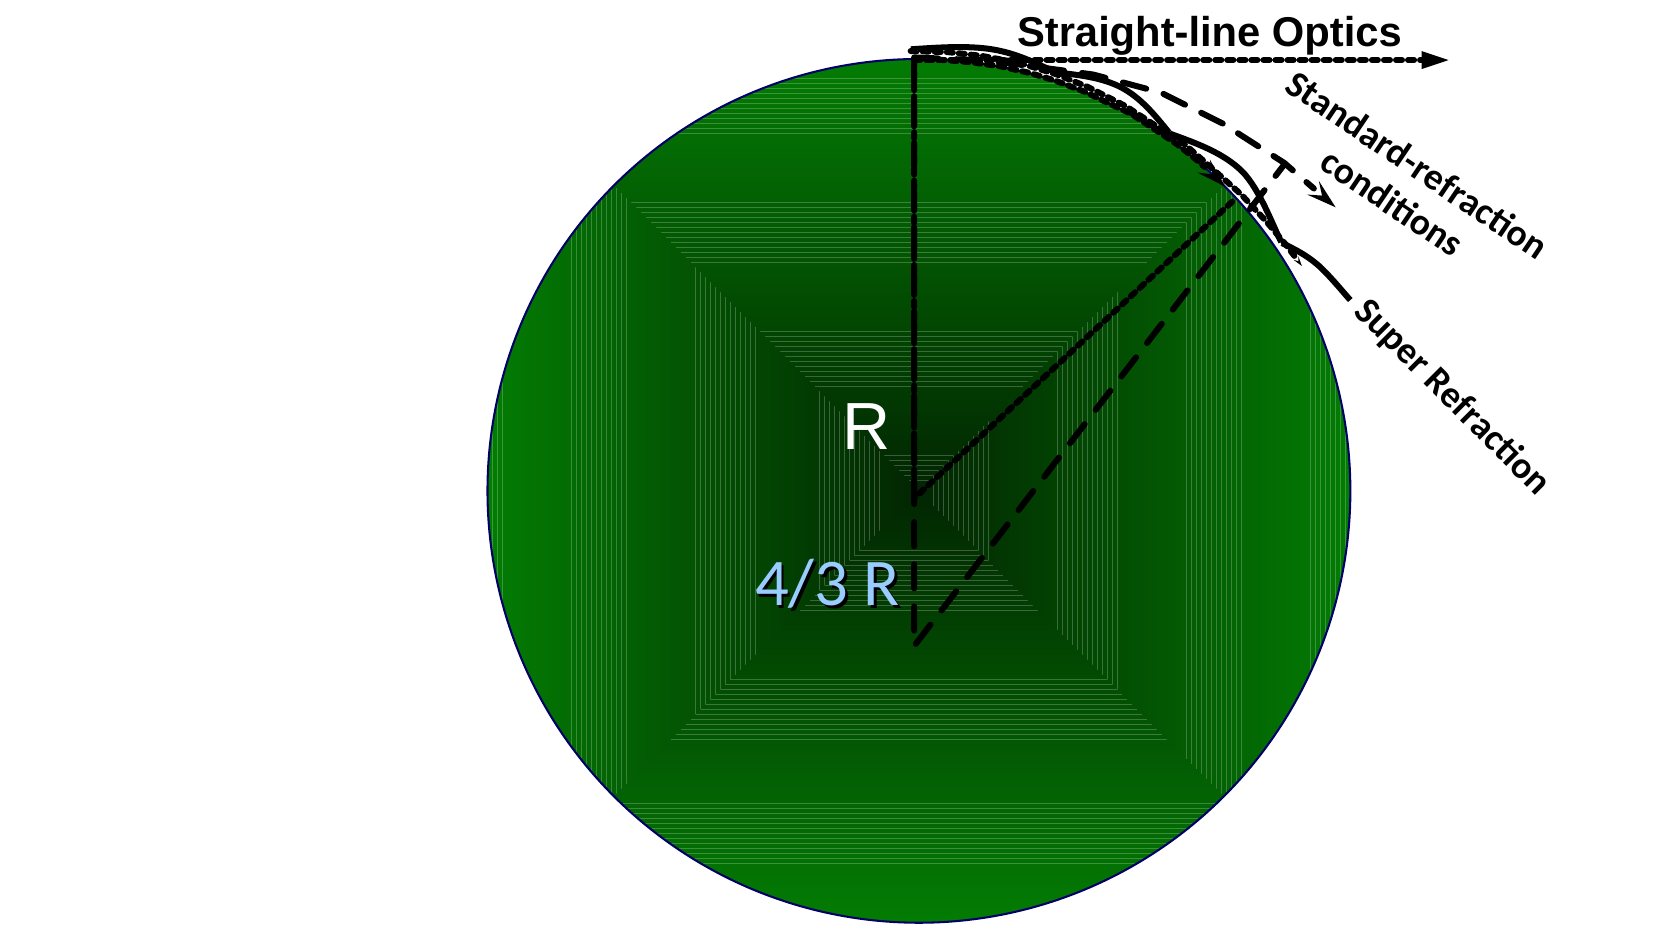

Straight-line Optics
Standard-refraction
conditions
Super Refraction
R
4/3 R